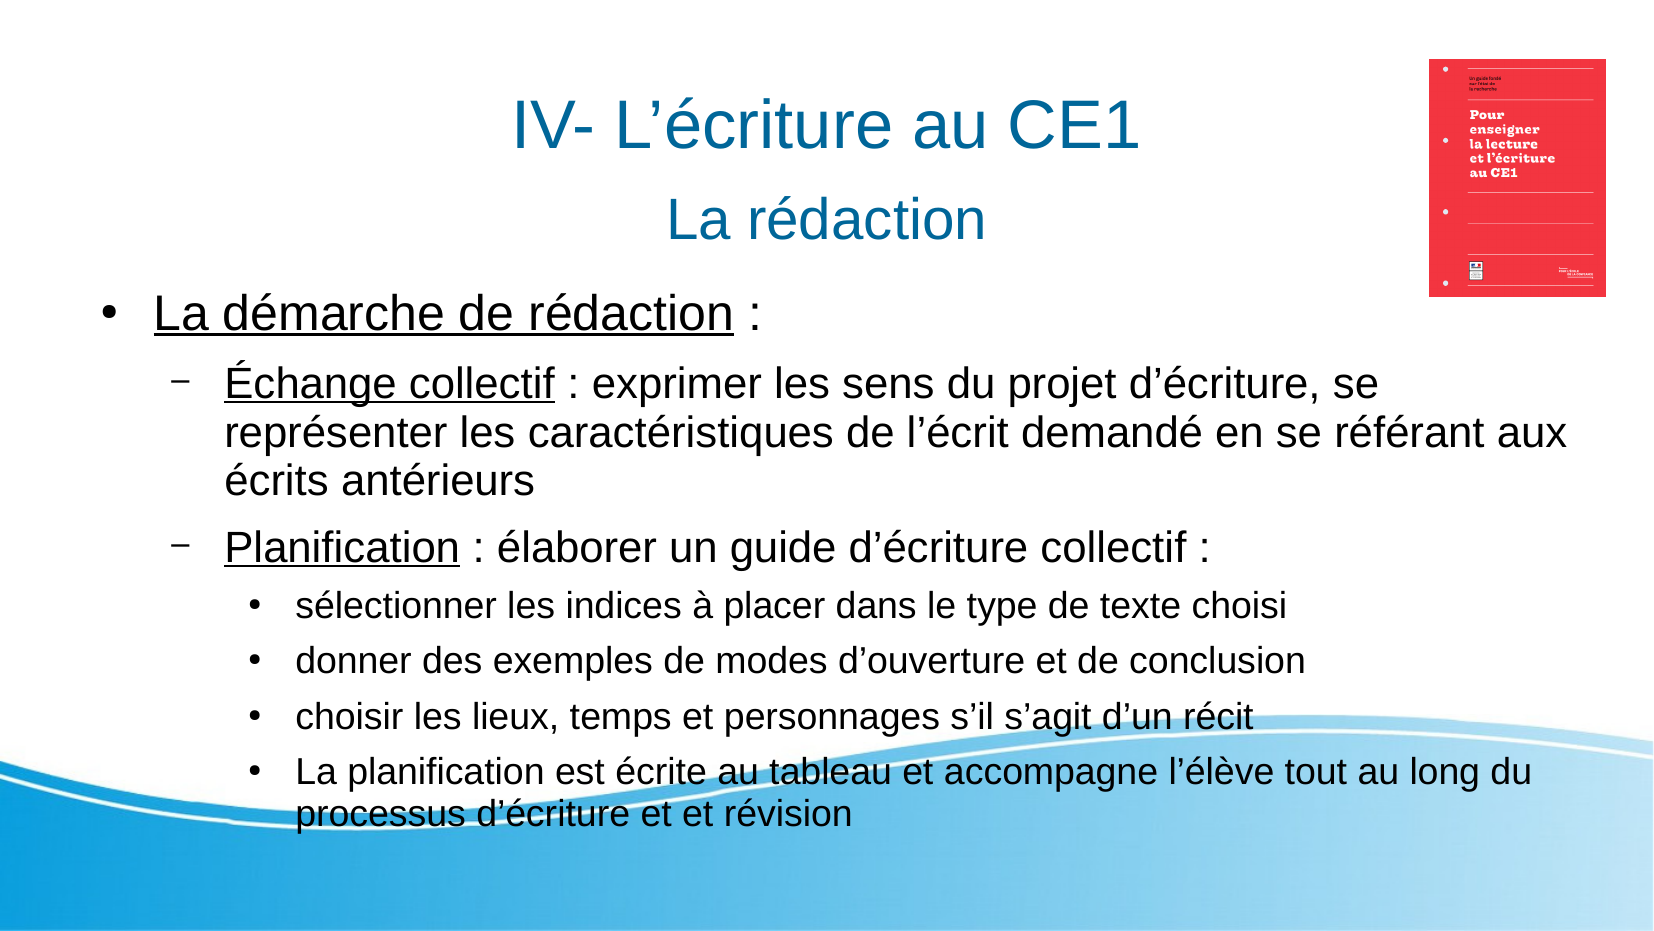

# IV- L’écriture au CE1
La rédaction
La démarche de rédaction :
Échange collectif : exprimer les sens du projet d’écriture, se représenter les caractéristiques de l’écrit demandé en se référant aux écrits antérieurs
Planification : élaborer un guide d’écriture collectif :
sélectionner les indices à placer dans le type de texte choisi
donner des exemples de modes d’ouverture et de conclusion
choisir les lieux, temps et personnages s’il s’agit d’un récit
La planification est écrite au tableau et accompagne l’élève tout au long du processus d’écriture et et révision